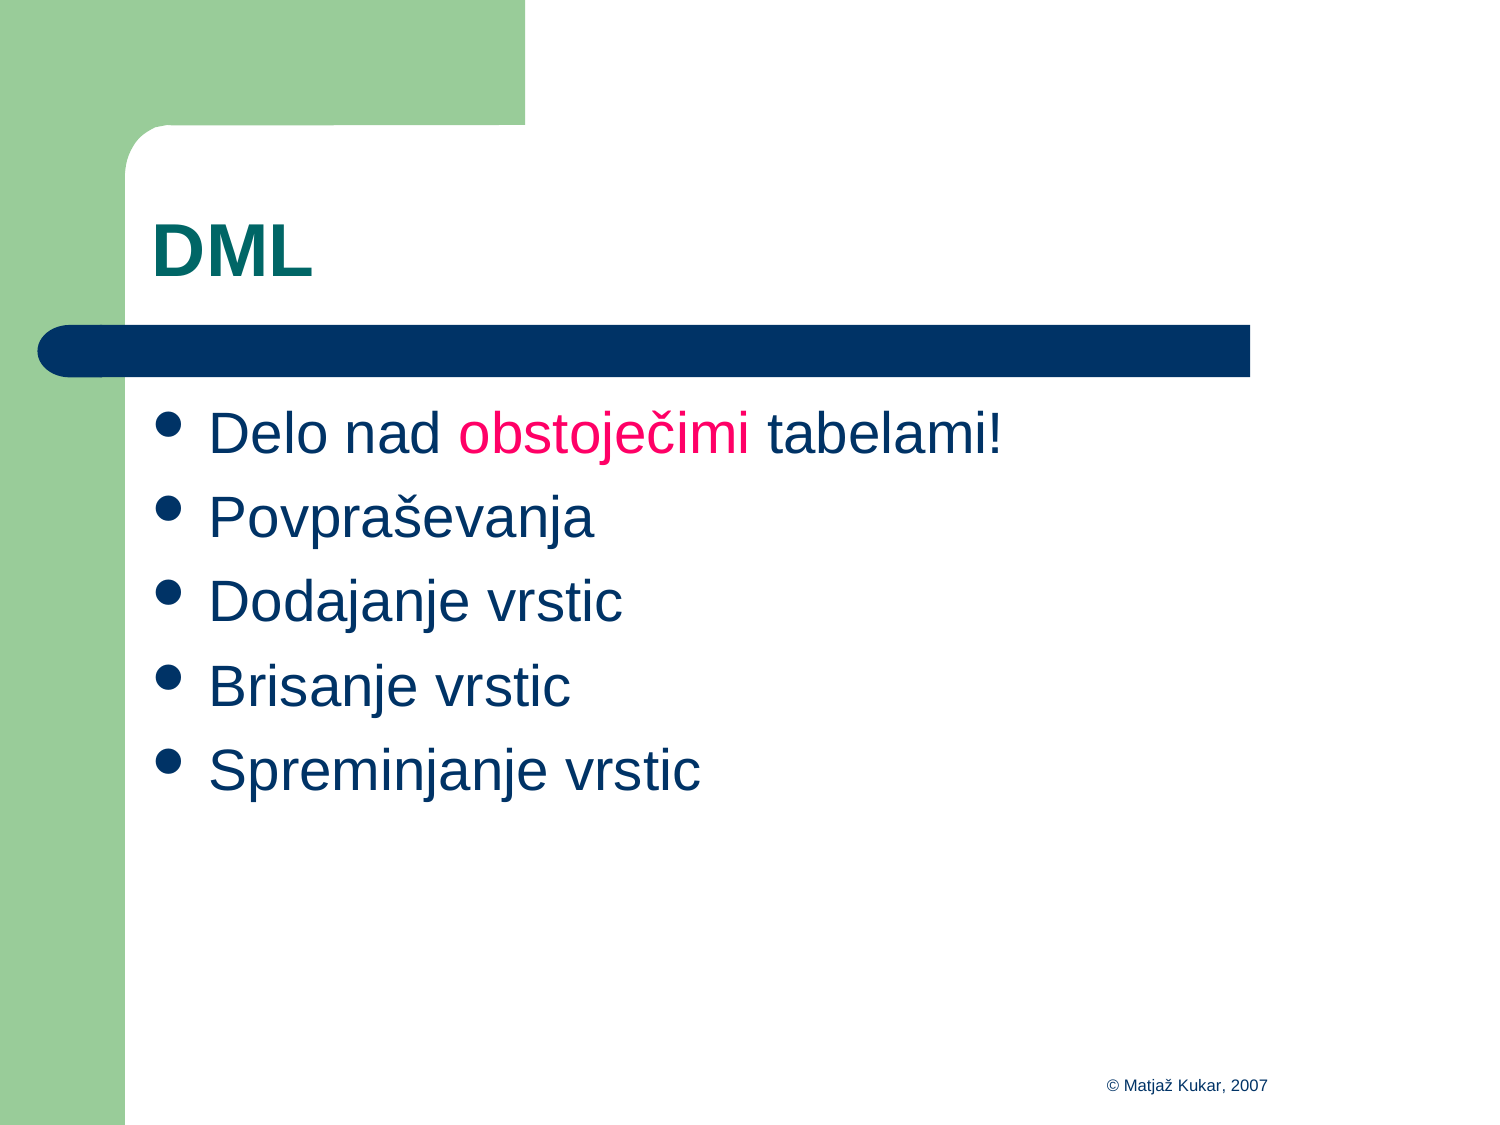

# DML
Delo nad obstoječimi tabelami!
Povpraševanja
Dodajanje vrstic
Brisanje vrstic
Spreminjanje vrstic
© Matjaž Kukar, 2007